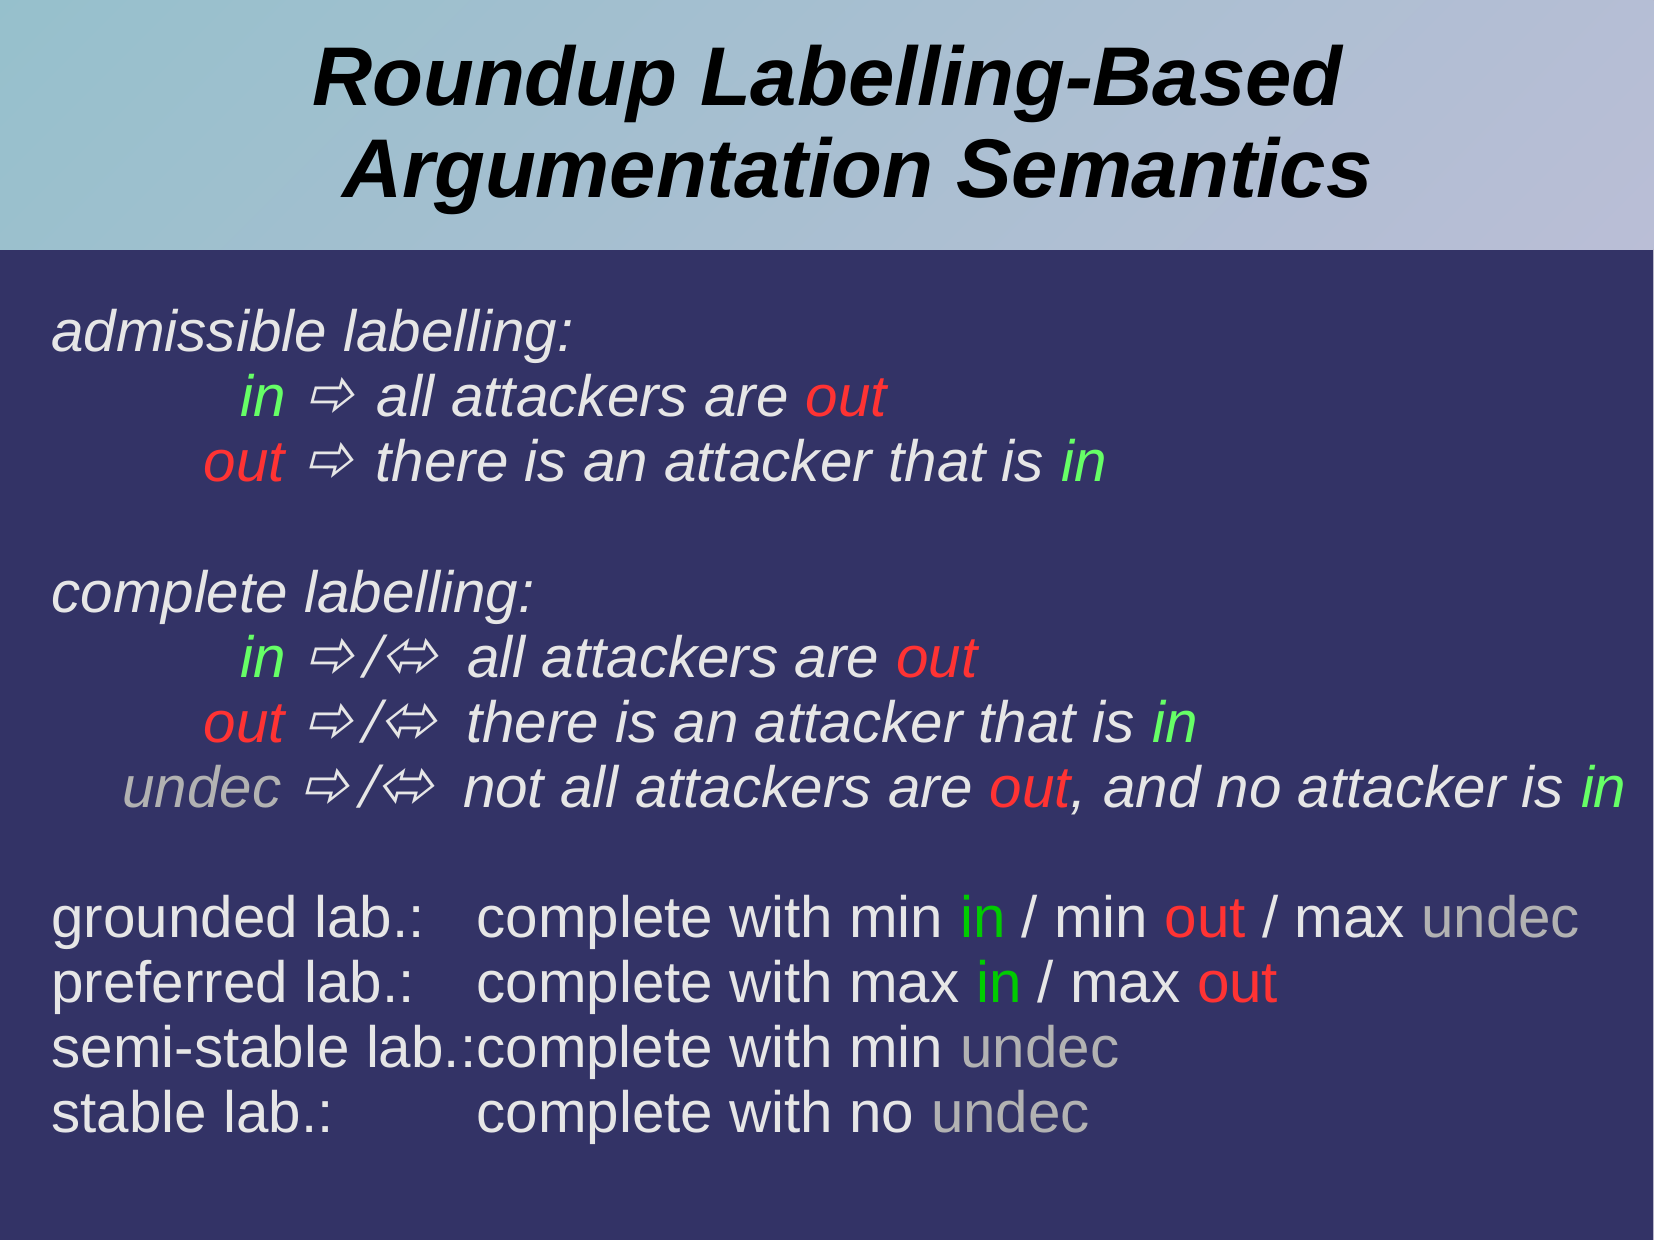

# Roundup Labelling-Based Argumentation Semantics
admissible labelling:
 	in  all attackers are out
 out  there is an attacker that is in
complete labelling:
 	in / all attackers are out
 out / there is an attacker that is in
undec / not all attackers are out, and no attacker is in
grounded lab.:	complete with min in / min out / max undec
preferred lab.:	complete with max in / max out
semi-stable lab.:complete with min undec
stable lab.:		complete with no undec